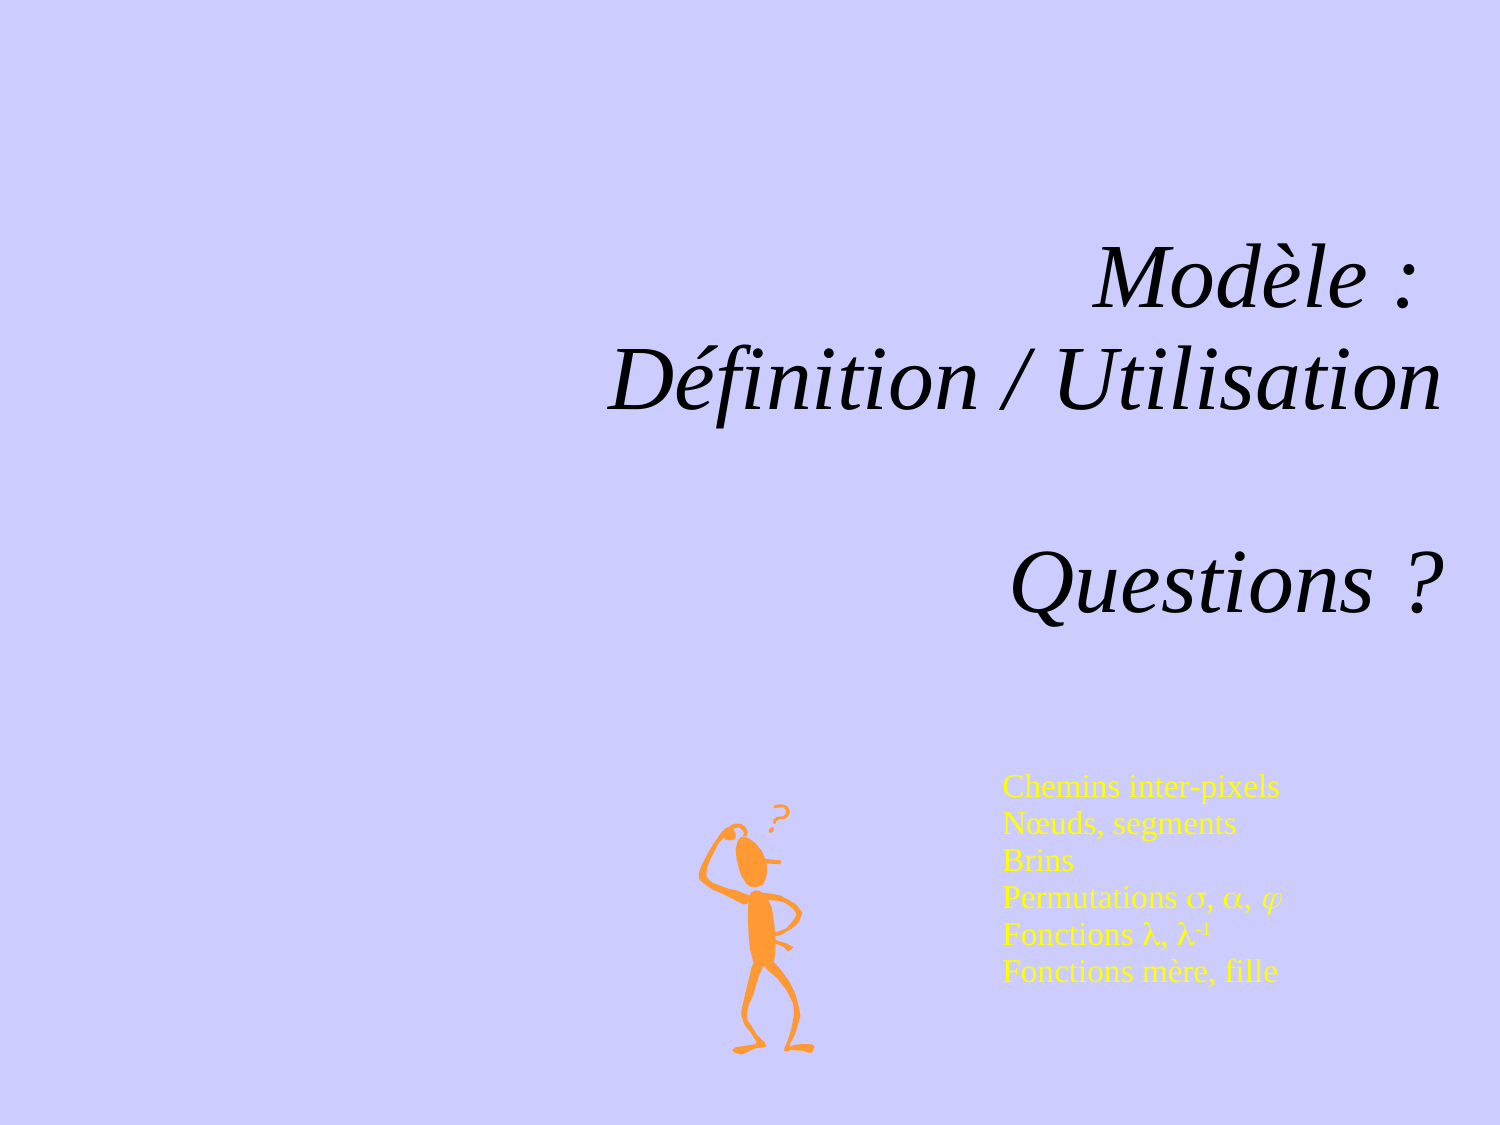

# Modèle : Définition / Utilisation Questions ?
 Chemins inter-pixels
 Nœuds, segments
 Brins
 Permutations , , 
 Fonctions , -1
 Fonctions mère, fille